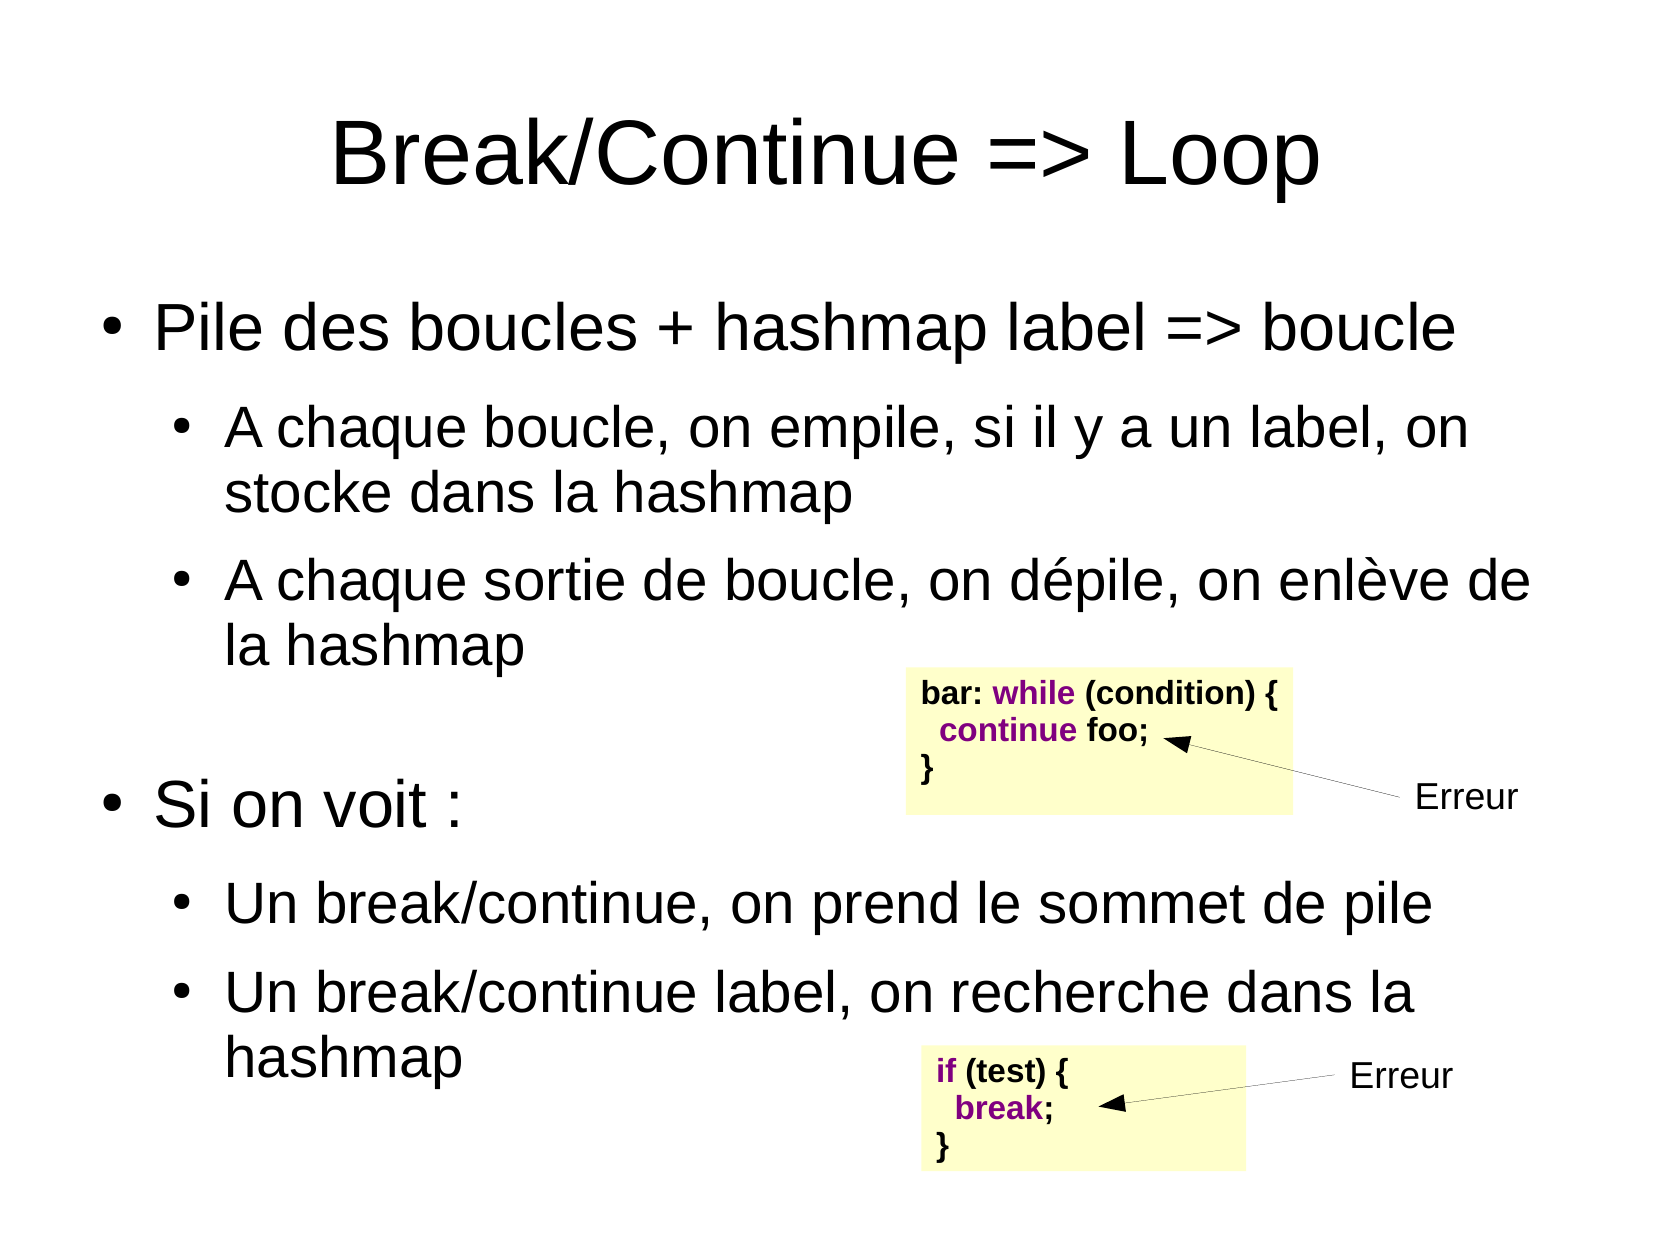

# Break/Continue => Loop
Pile des boucles + hashmap label => boucle
A chaque boucle, on empile, si il y a un label, on stocke dans la hashmap
A chaque sortie de boucle, on dépile, on enlève de la hashmap
Si on voit :
Un break/continue, on prend le sommet de pile
Un break/continue label, on recherche dans la hashmap
bar: while (condition) {
 continue foo;
}
Erreur
if (test) {
 break;
}
Erreur